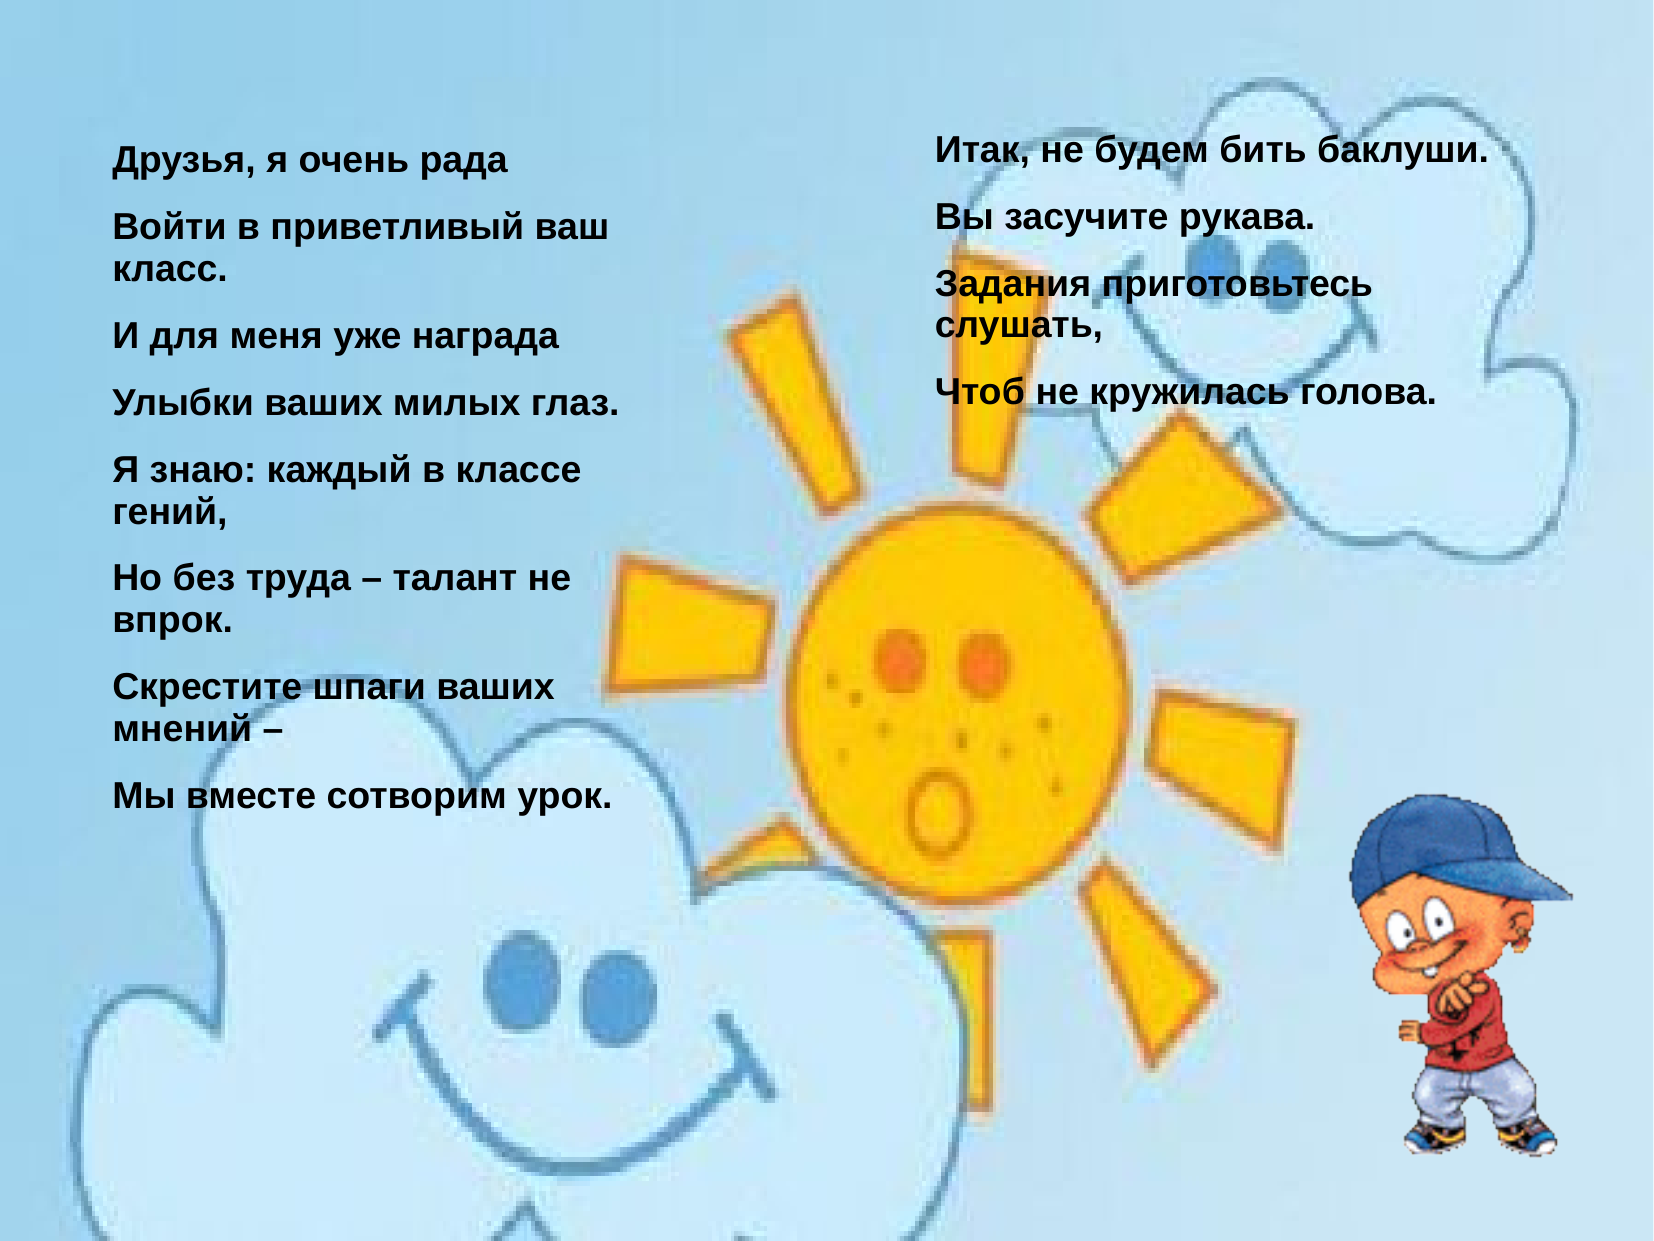

Итак, не будем бить баклуши.
Вы засучите рукава.
Задания приготовьтесь слушать,
Чтоб не кружилась голова.
Друзья, я очень рада
Войти в приветливый ваш класс.
И для меня уже награда
Улыбки ваших милых глаз.
Я знаю: каждый в классе гений,
Но без труда – талант не впрок.
Скрестите шпаги ваших мнений –
Мы вместе сотворим урок.